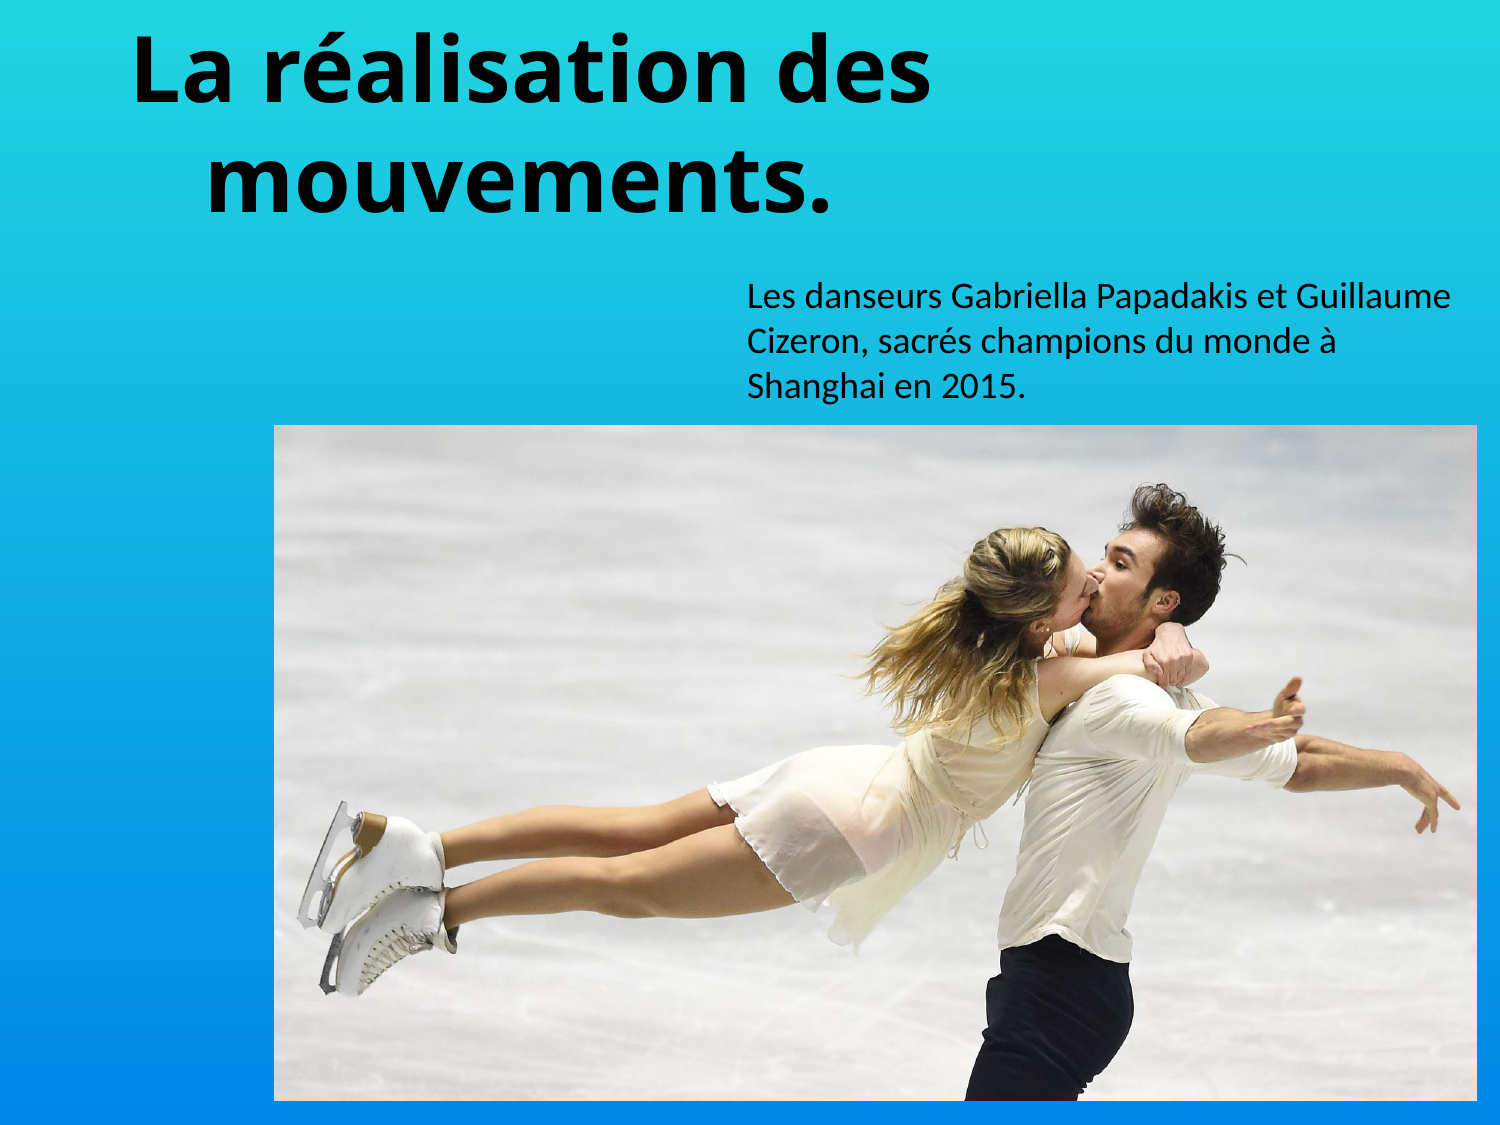

# La réalisation des mouvements.
Les danseurs Gabriella Papadakis et Guillaume Cizeron, sacrés champions du monde à Shanghai en 2015.